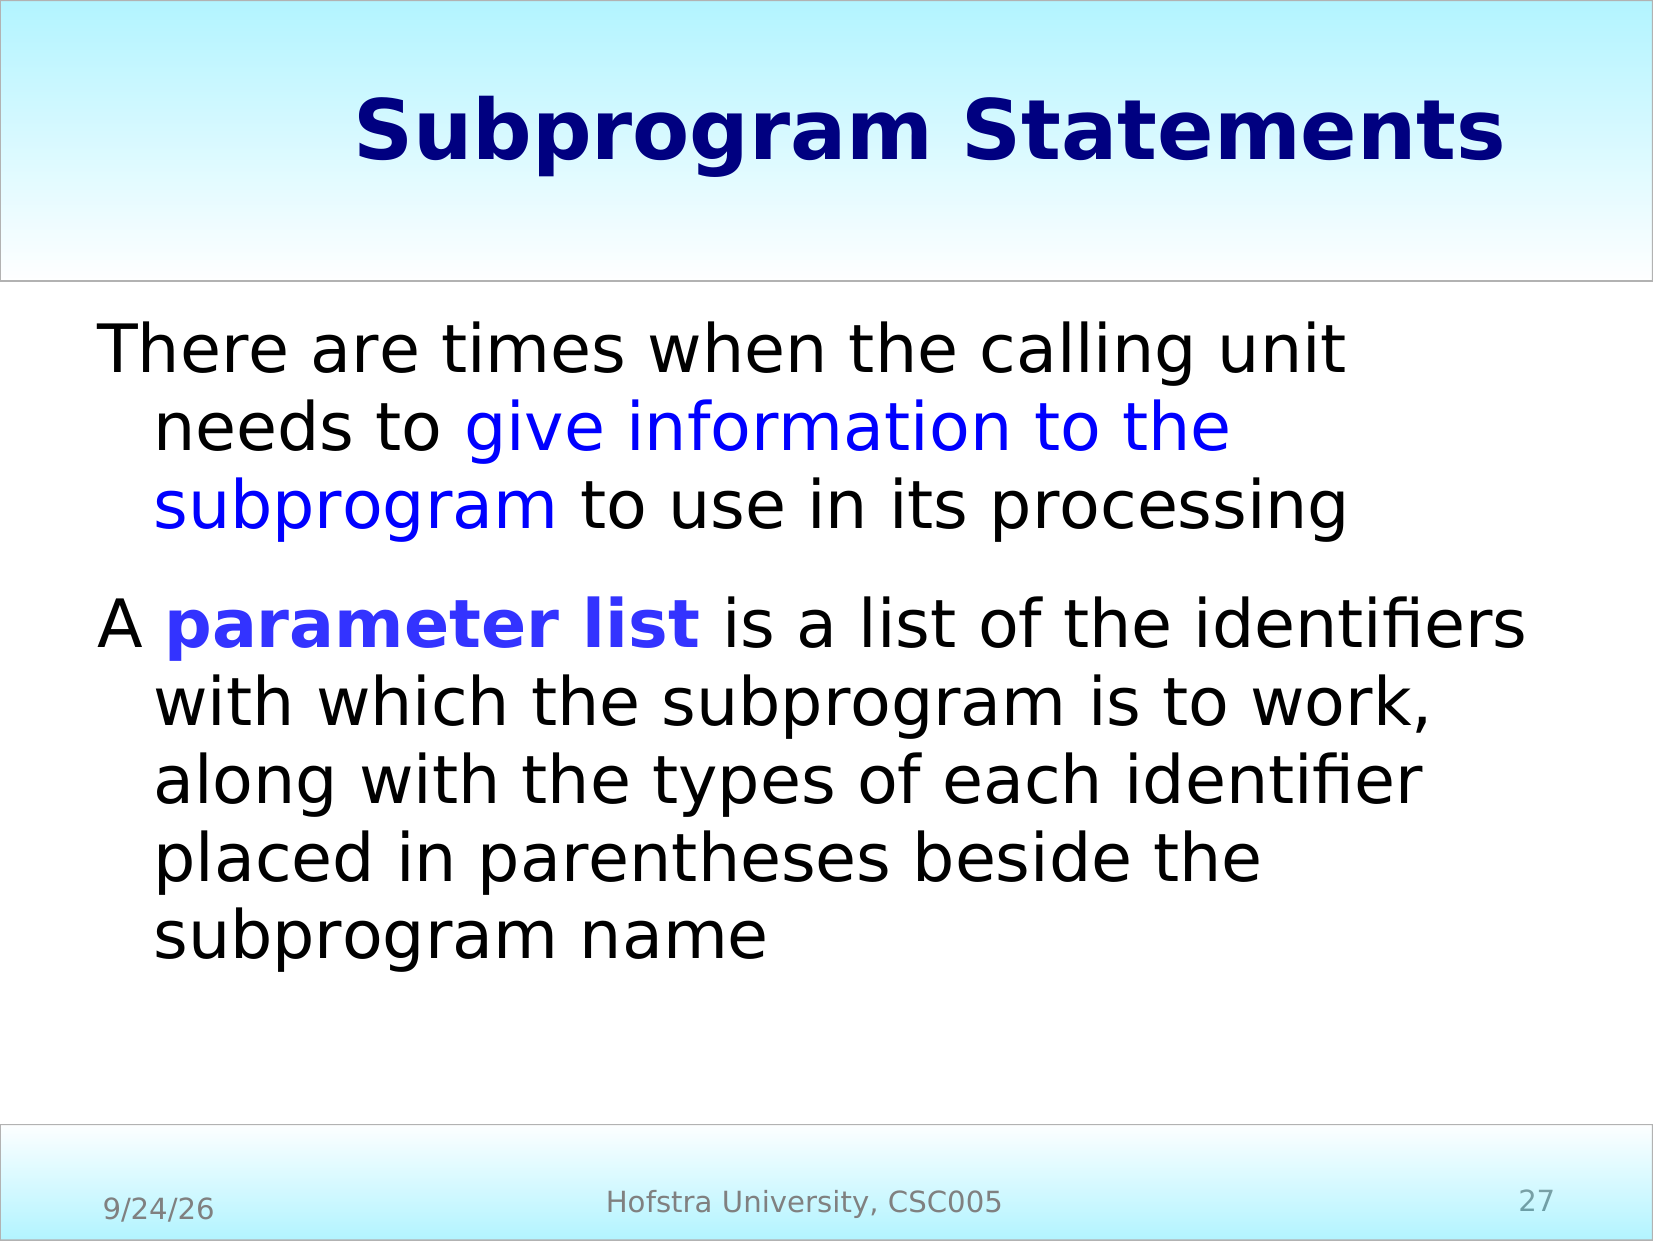

# Subprogram Statements
There are times when the calling unit needs to give information to the subprogram to use in its processing
A parameter list is a list of the identifiers with which the subprogram is to work, along with the types of each identifier placed in parentheses beside the subprogram name
27
Hofstra University, CSC005